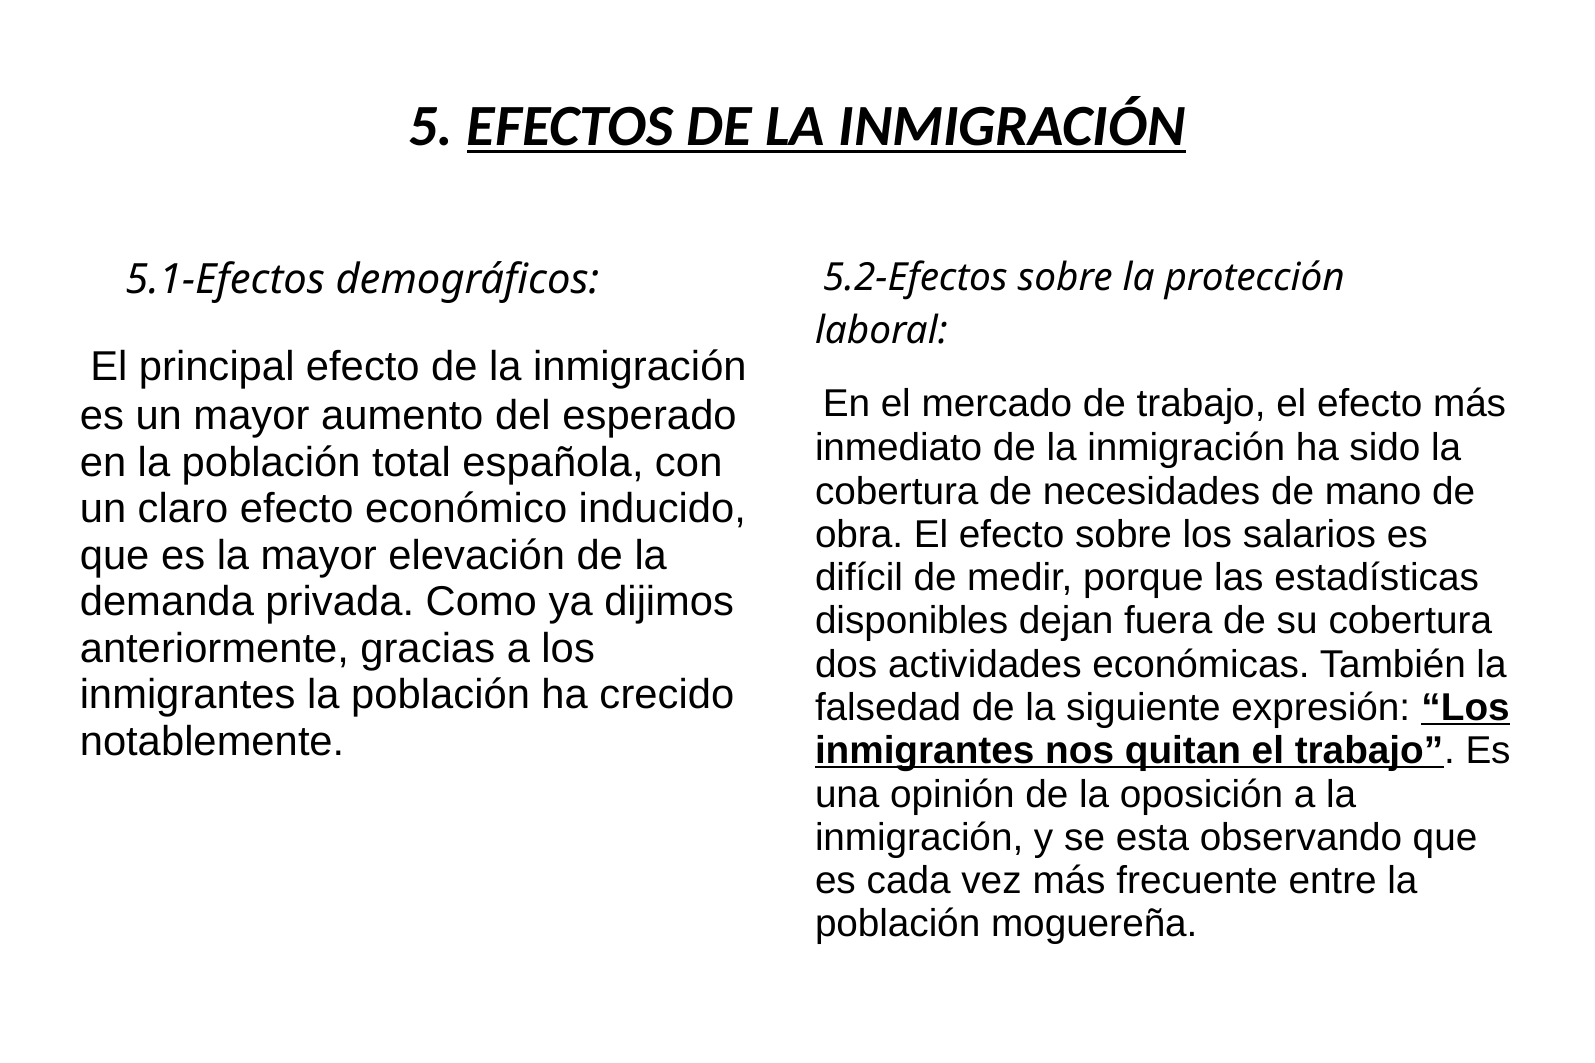

# 5. EFECTOS DE LA INMIGRACIÓN
 5.1-Efectos demográficos:
 El principal efecto de la inmigración es un mayor aumento del esperado en la población total española, con un claro efecto económico inducido, que es la mayor elevación de la demanda privada. Como ya dijimos anteriormente, gracias a los inmigrantes la población ha crecido notablemente.
 5.2-Efectos sobre la protección laboral:
 En el mercado de trabajo, el efecto más inmediato de la inmigración ha sido la cobertura de necesidades de mano de obra. El efecto sobre los salarios es difícil de medir, porque las estadísticas disponibles dejan fuera de su cobertura dos actividades económicas. También la falsedad de la siguiente expresión: “Los inmigrantes nos quitan el trabajo”. Es una opinión de la oposición a la inmigración, y se esta observando que es cada vez más frecuente entre la población moguereña.